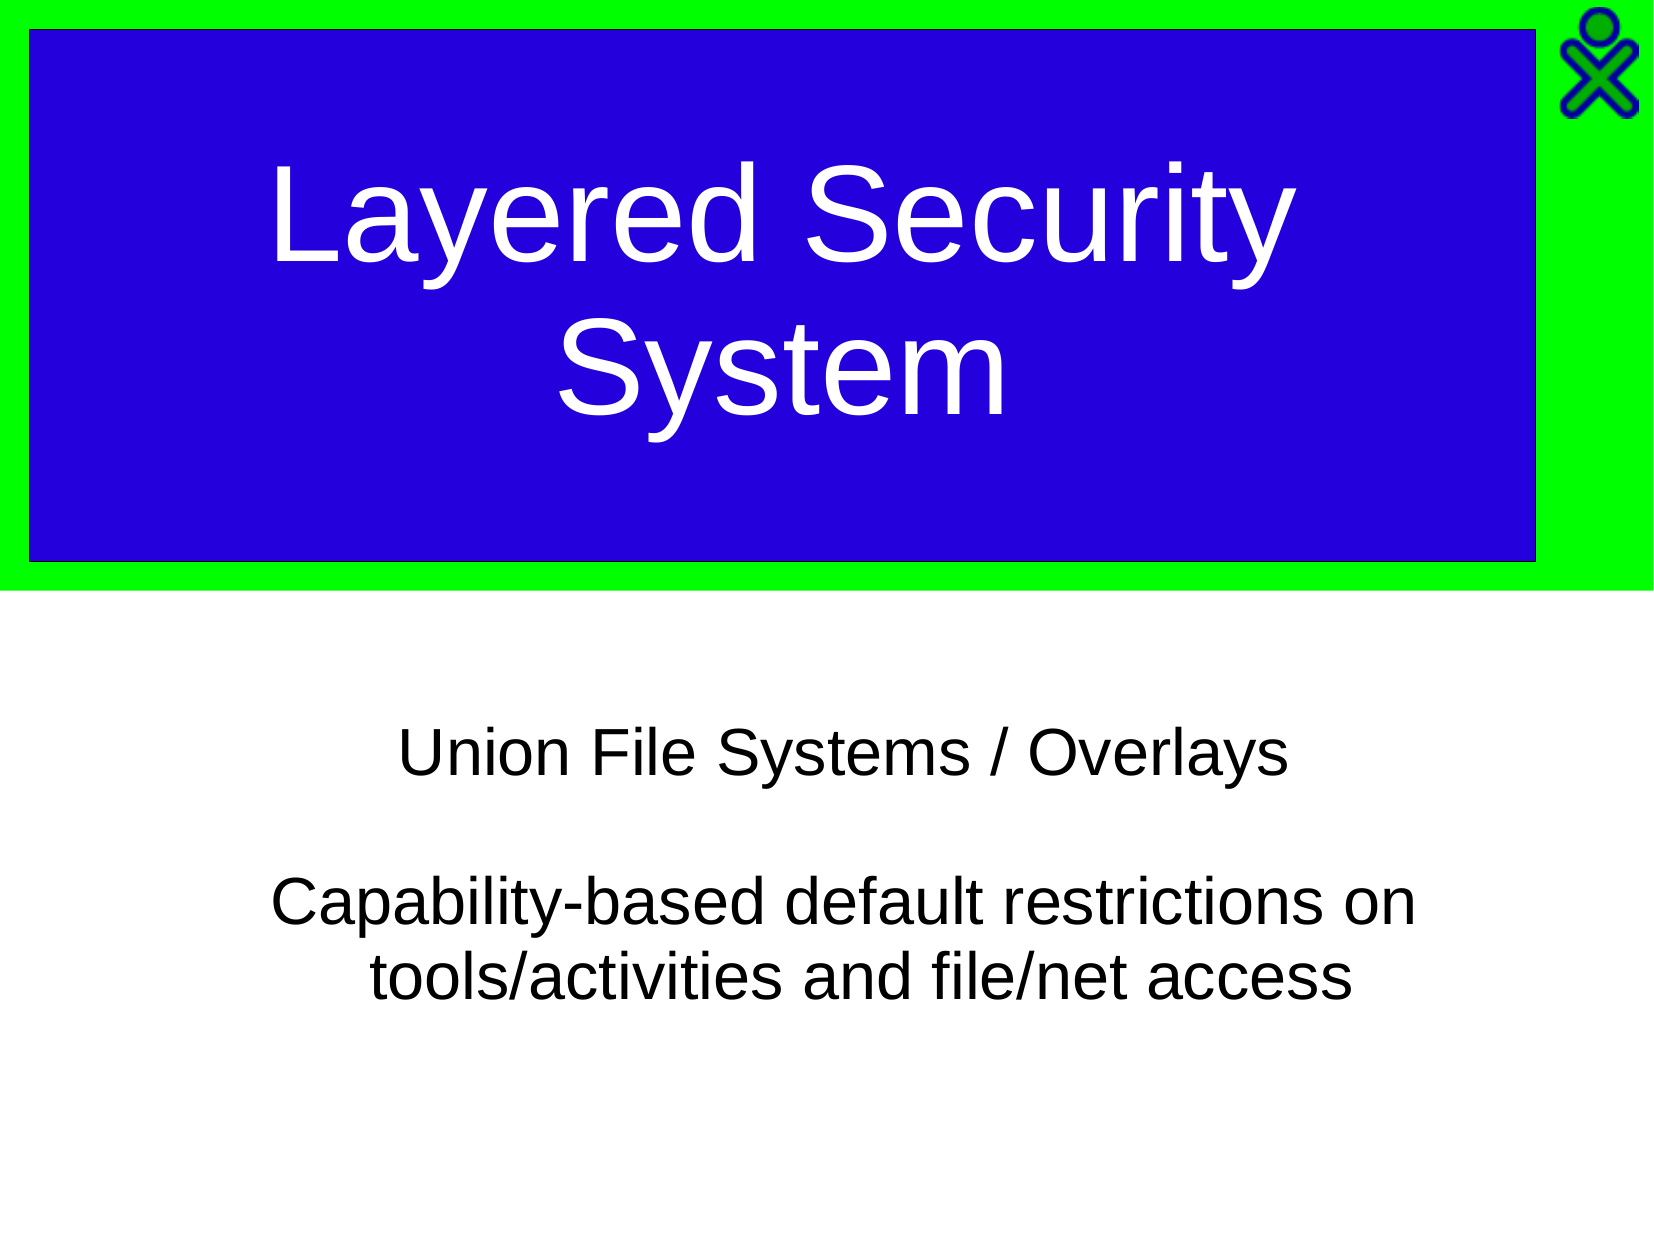

# Layered Security System
Union File Systems / Overlays
Capability-based default restrictions on tools/activities and file/net access